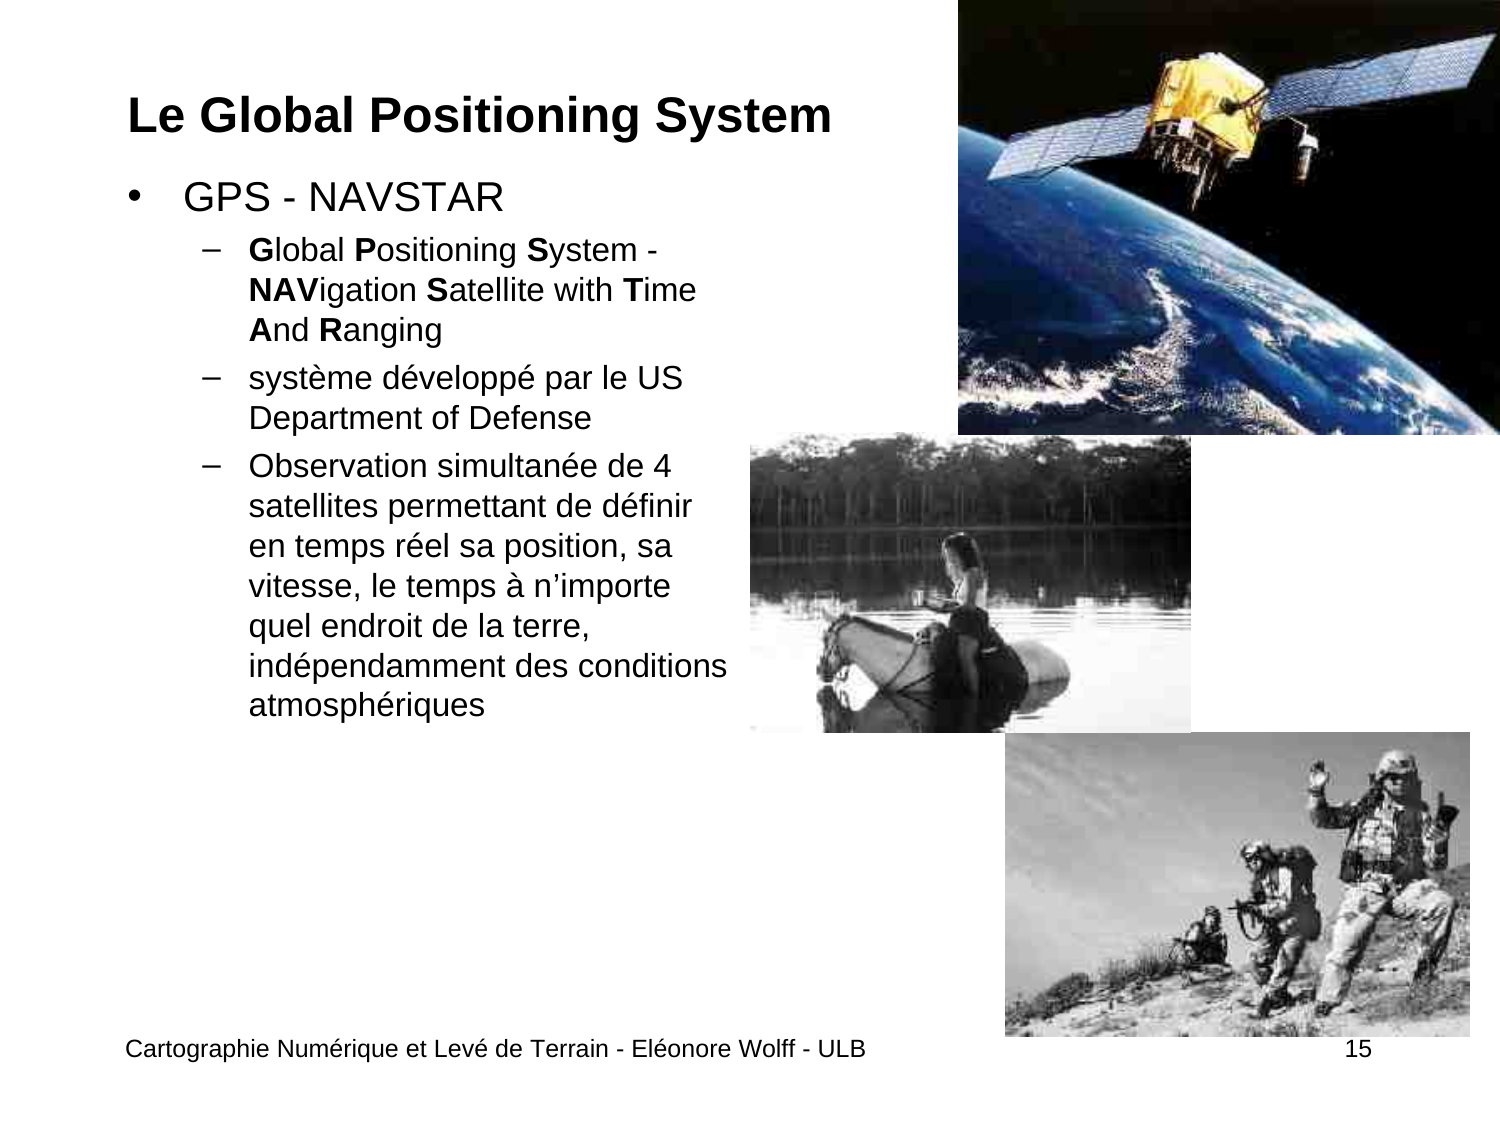

# Le Global Positioning System
GPS - NAVSTAR
Global Positioning System - NAVigation Satellite with Time And Ranging
système développé par le US Department of Defense
Observation simultanée de 4 satellites permettant de définir en temps réel sa position, sa vitesse, le temps à n’importe quel endroit de la terre, indépendamment des conditions atmosphériques
Cartographie Numérique et Levé de Terrain - Eléonore Wolff - ULB